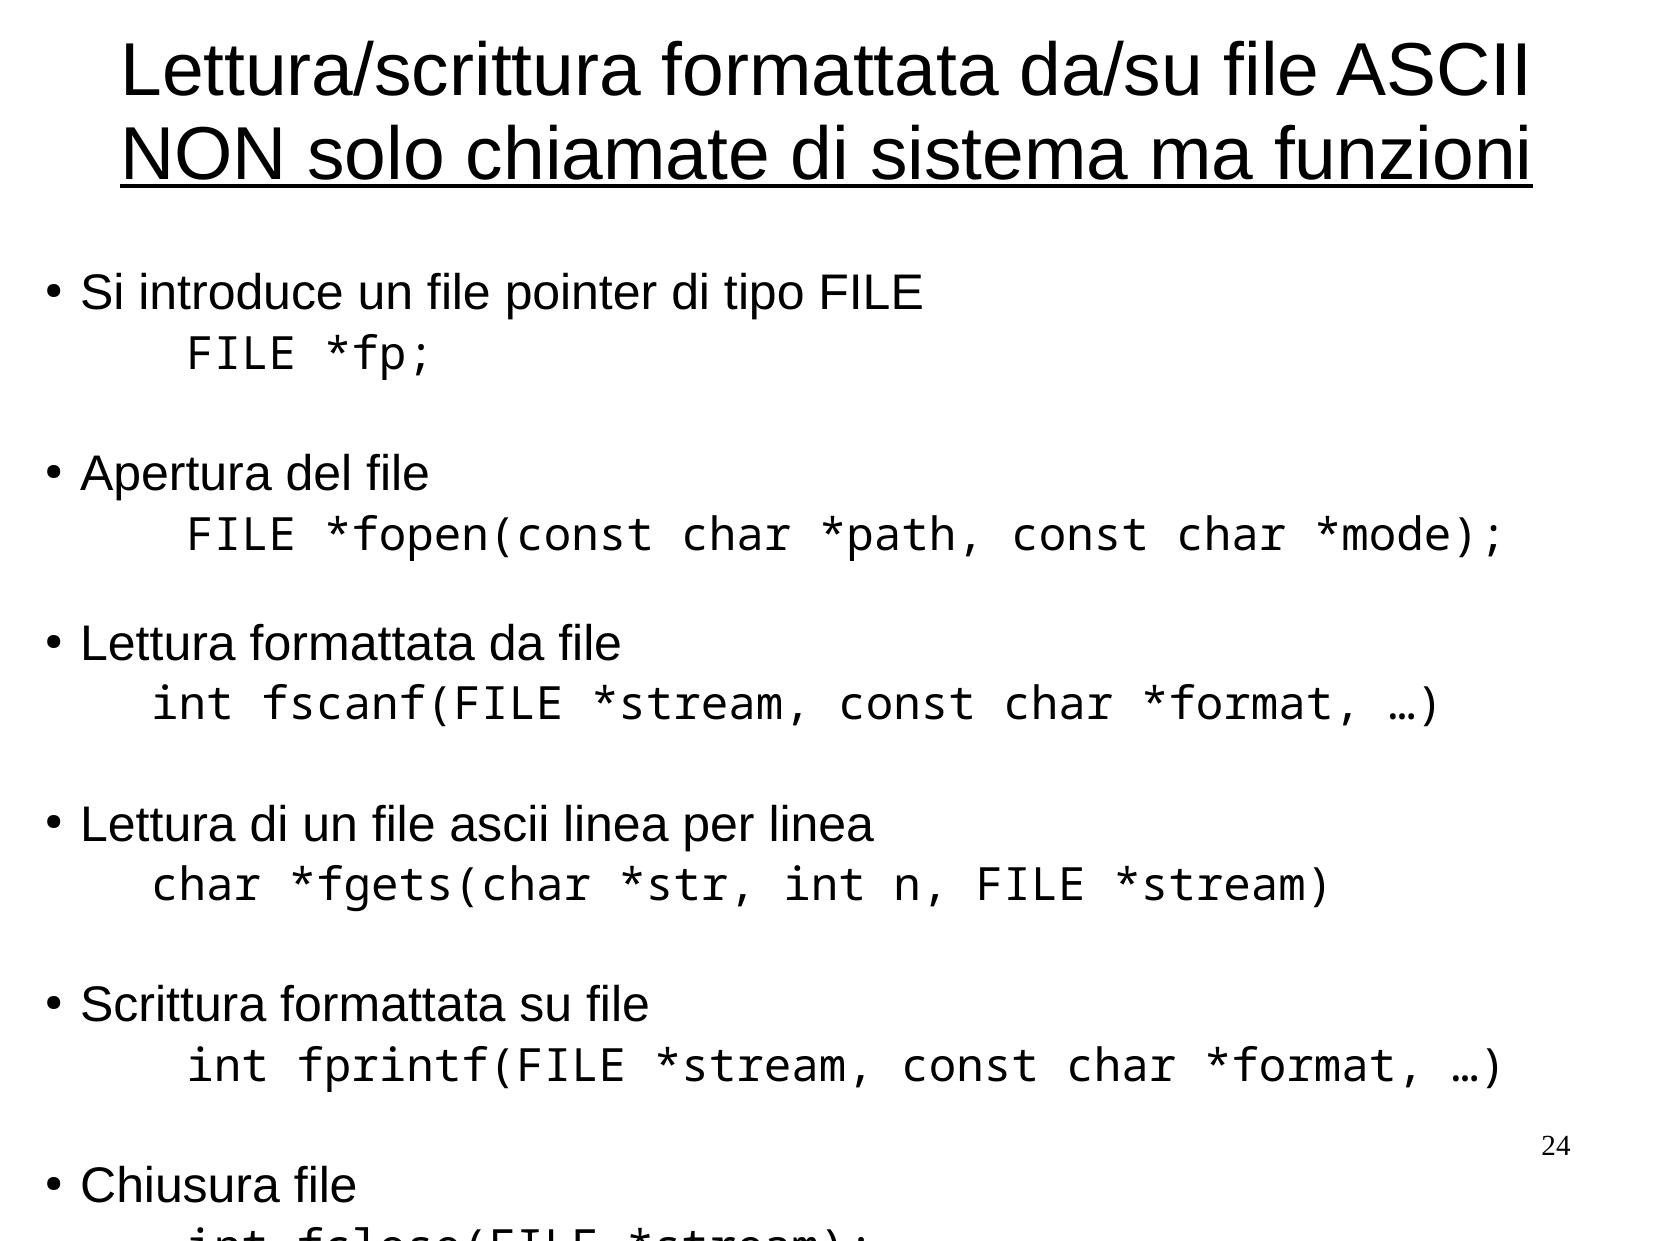

# Lettura/scrittura formattata da/su file ASCII NON solo chiamate di sistema ma funzioni
Si introduce un file pointer di tipo FILE
FILE *fp;
Apertura del file
FILE *fopen(const char *path, const char *mode);
Lettura formattata da file
int fscanf(FILE *stream, const char *format, …)
Lettura di un file ascii linea per linea
char *fgets(char *str, int n, FILE *stream)
Scrittura formattata su file
int fprintf(FILE *stream, const char *format, …)
Chiusura file
int fclose(FILE *stream);
24